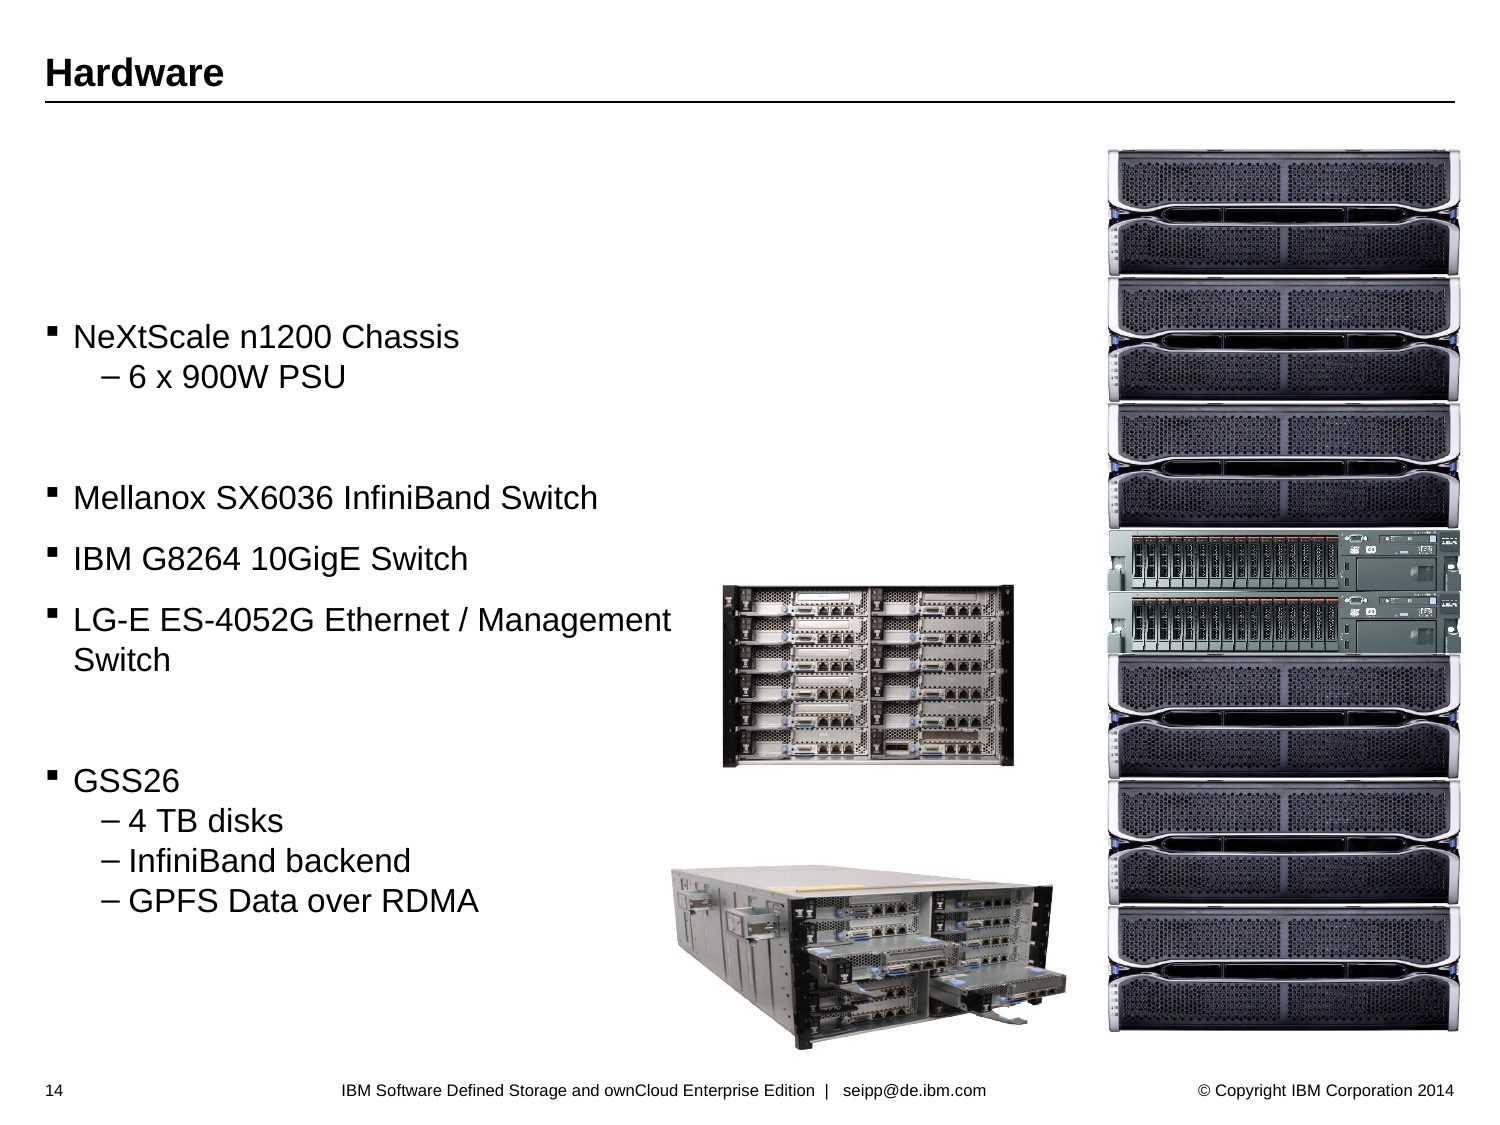

# Hardware
NeXtScale n1200 Chassis
6 x 900W PSU
Mellanox SX6036 InfiniBand Switch
IBM G8264 10GigE Switch
LG-E ES-4052G Ethernet / Management Switch
GSS26
4 TB disks
InfiniBand backend
GPFS Data over RDMA
14
IBM Software Defined Storage and ownCloud Enterprise Edition | seipp@de.ibm.com